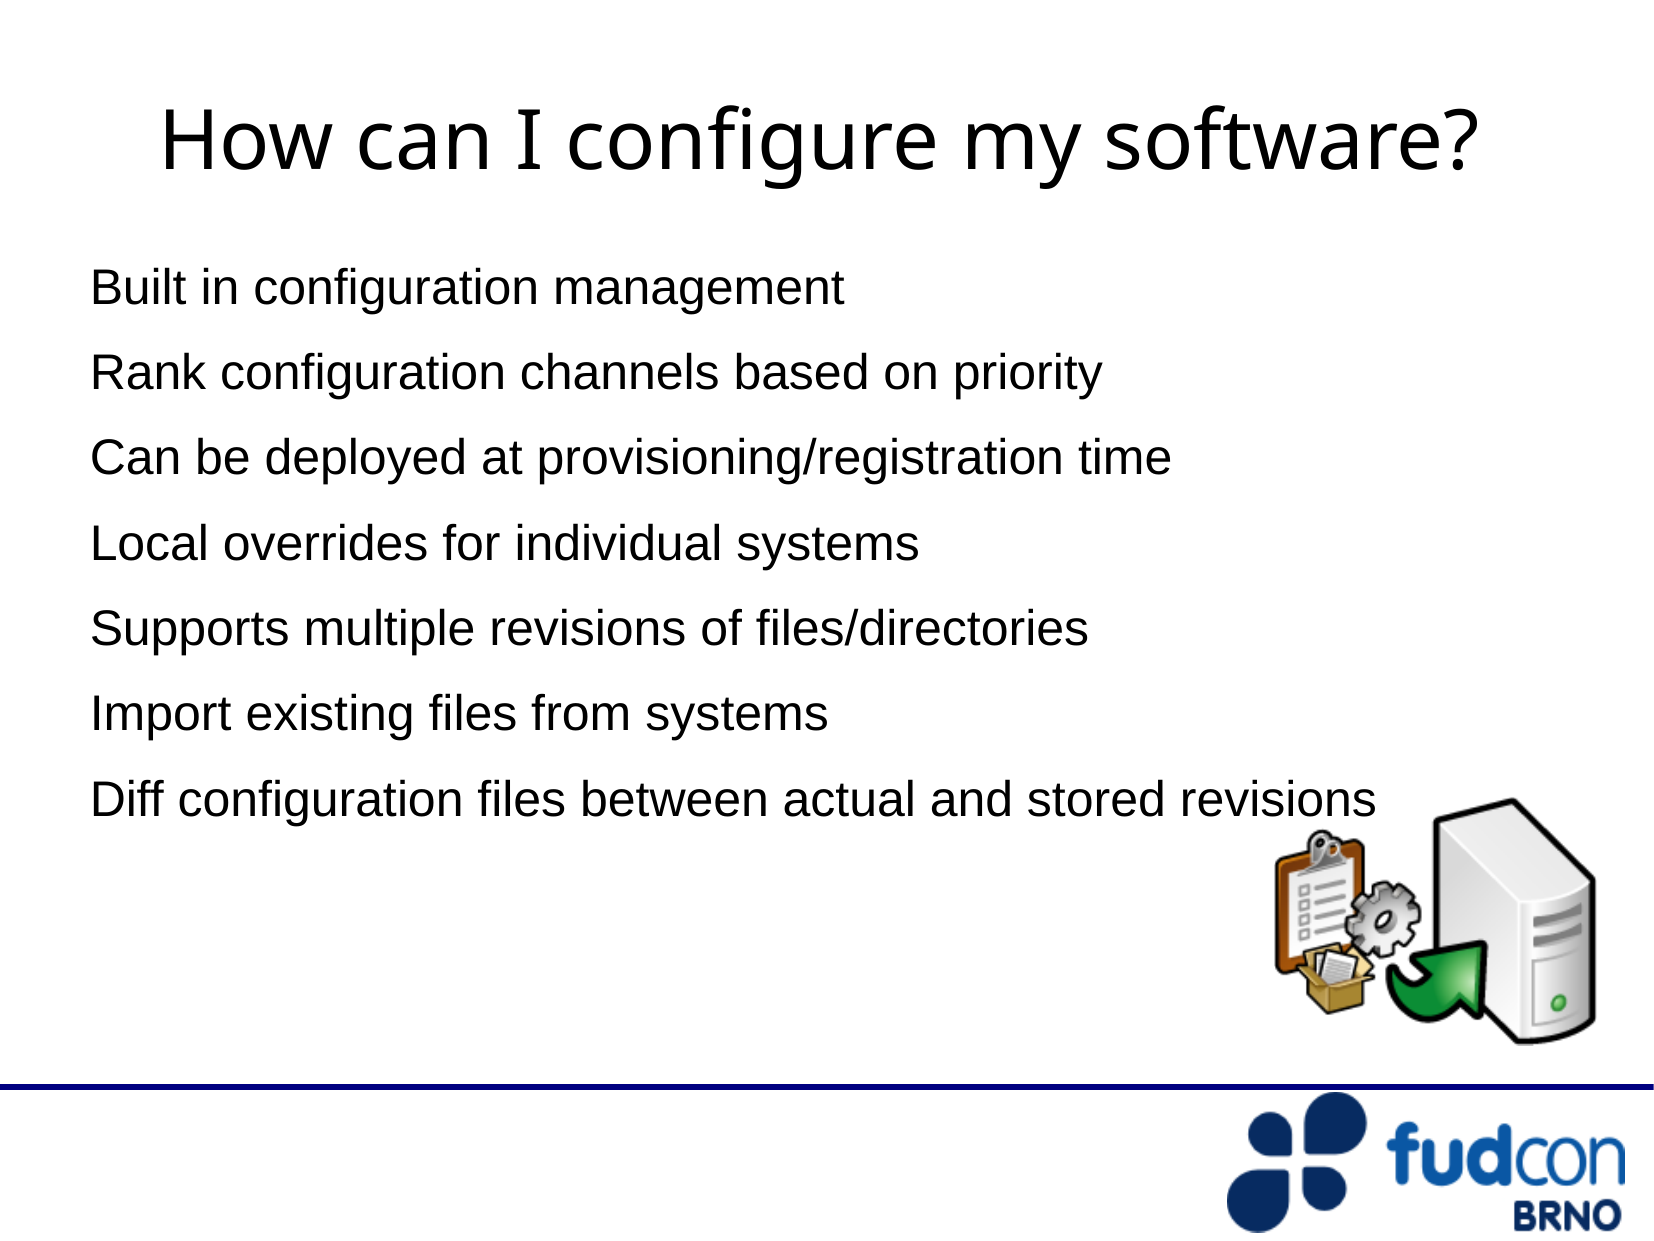

# How can I configure my software?
Built in configuration management
Rank configuration channels based on priority
Can be deployed at provisioning/registration time
Local overrides for individual systems
Supports multiple revisions of files/directories
Import existing files from systems
Diff configuration files between actual and stored revisions